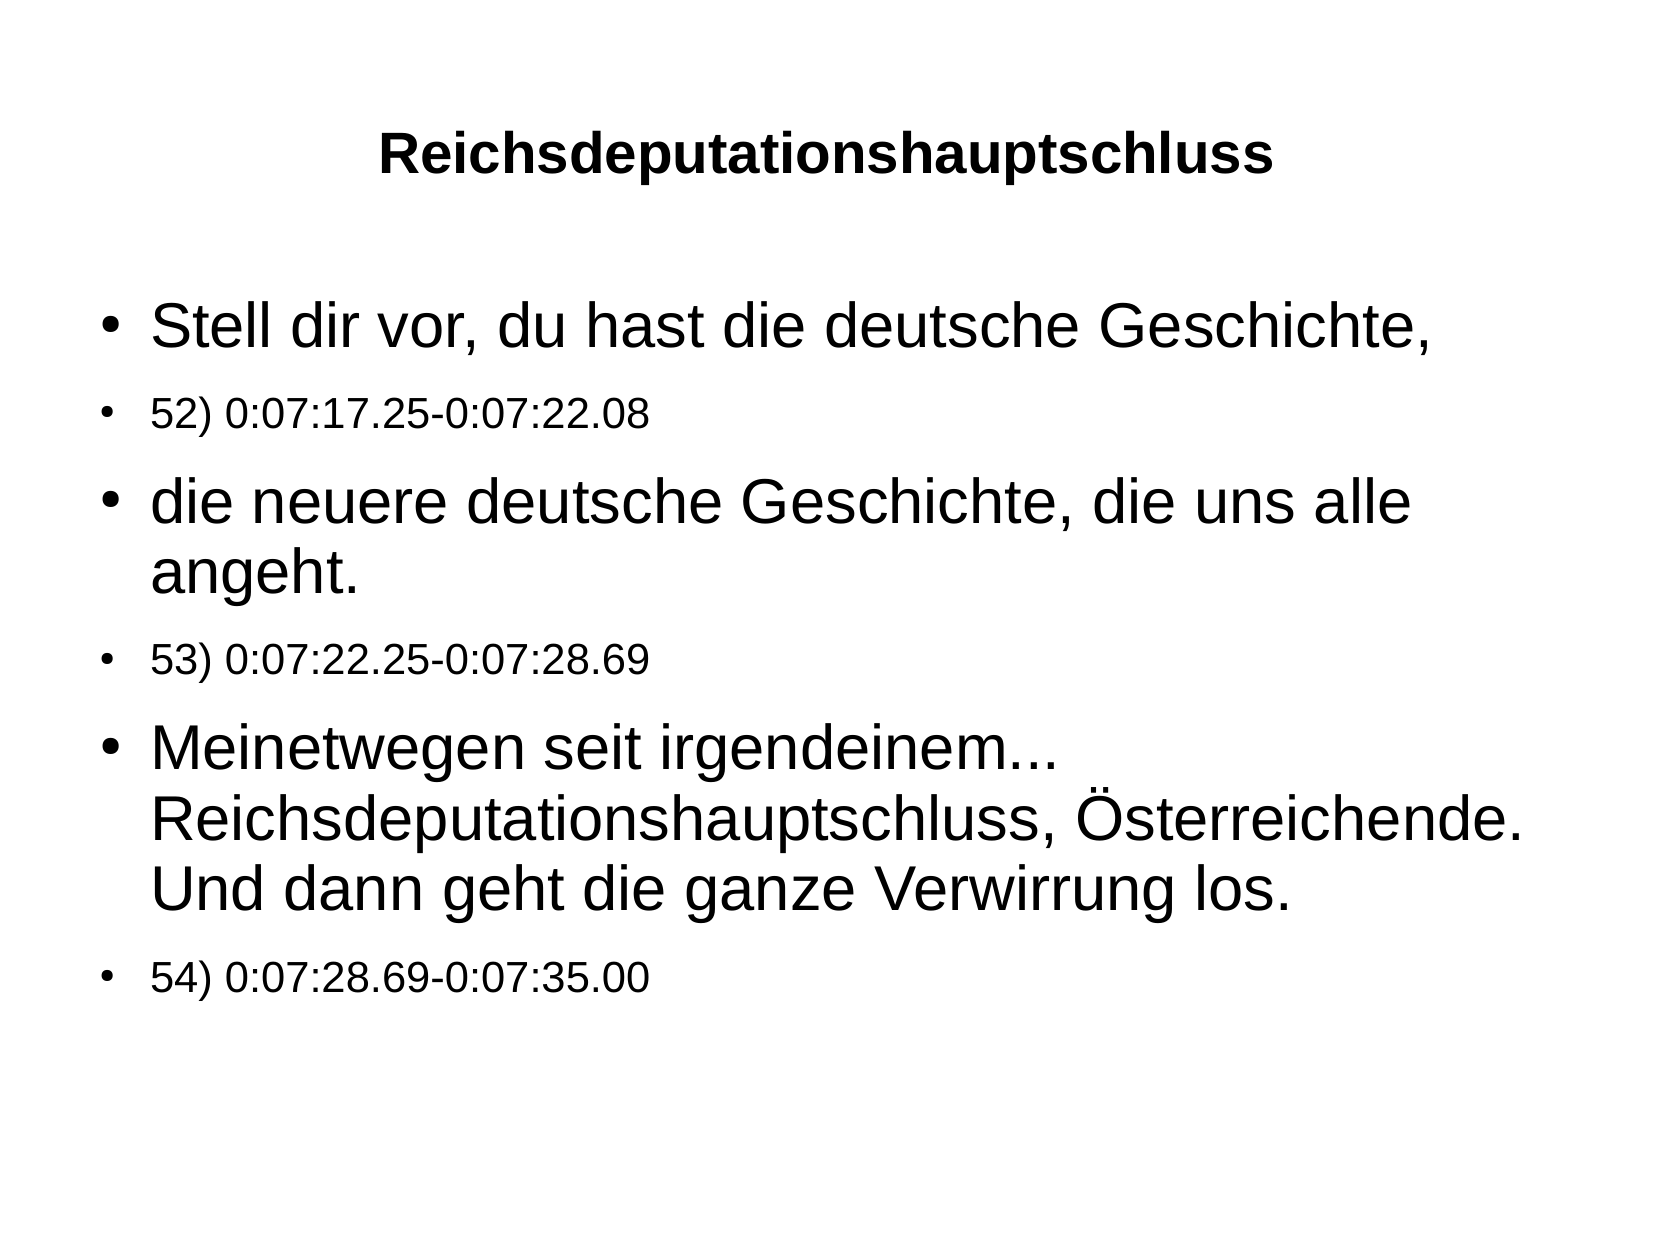

# Reichsdeputationshauptschluss
Stell dir vor, du hast die deutsche Geschichte,
52) 0:07:17.25-0:07:22.08
die neuere deutsche Geschichte, die uns alle angeht.
53) 0:07:22.25-0:07:28.69
Meinetwegen seit irgendeinem... Reichsdeputationshauptschluss, Österreichende. Und dann geht die ganze Verwirrung los.
54) 0:07:28.69-0:07:35.00